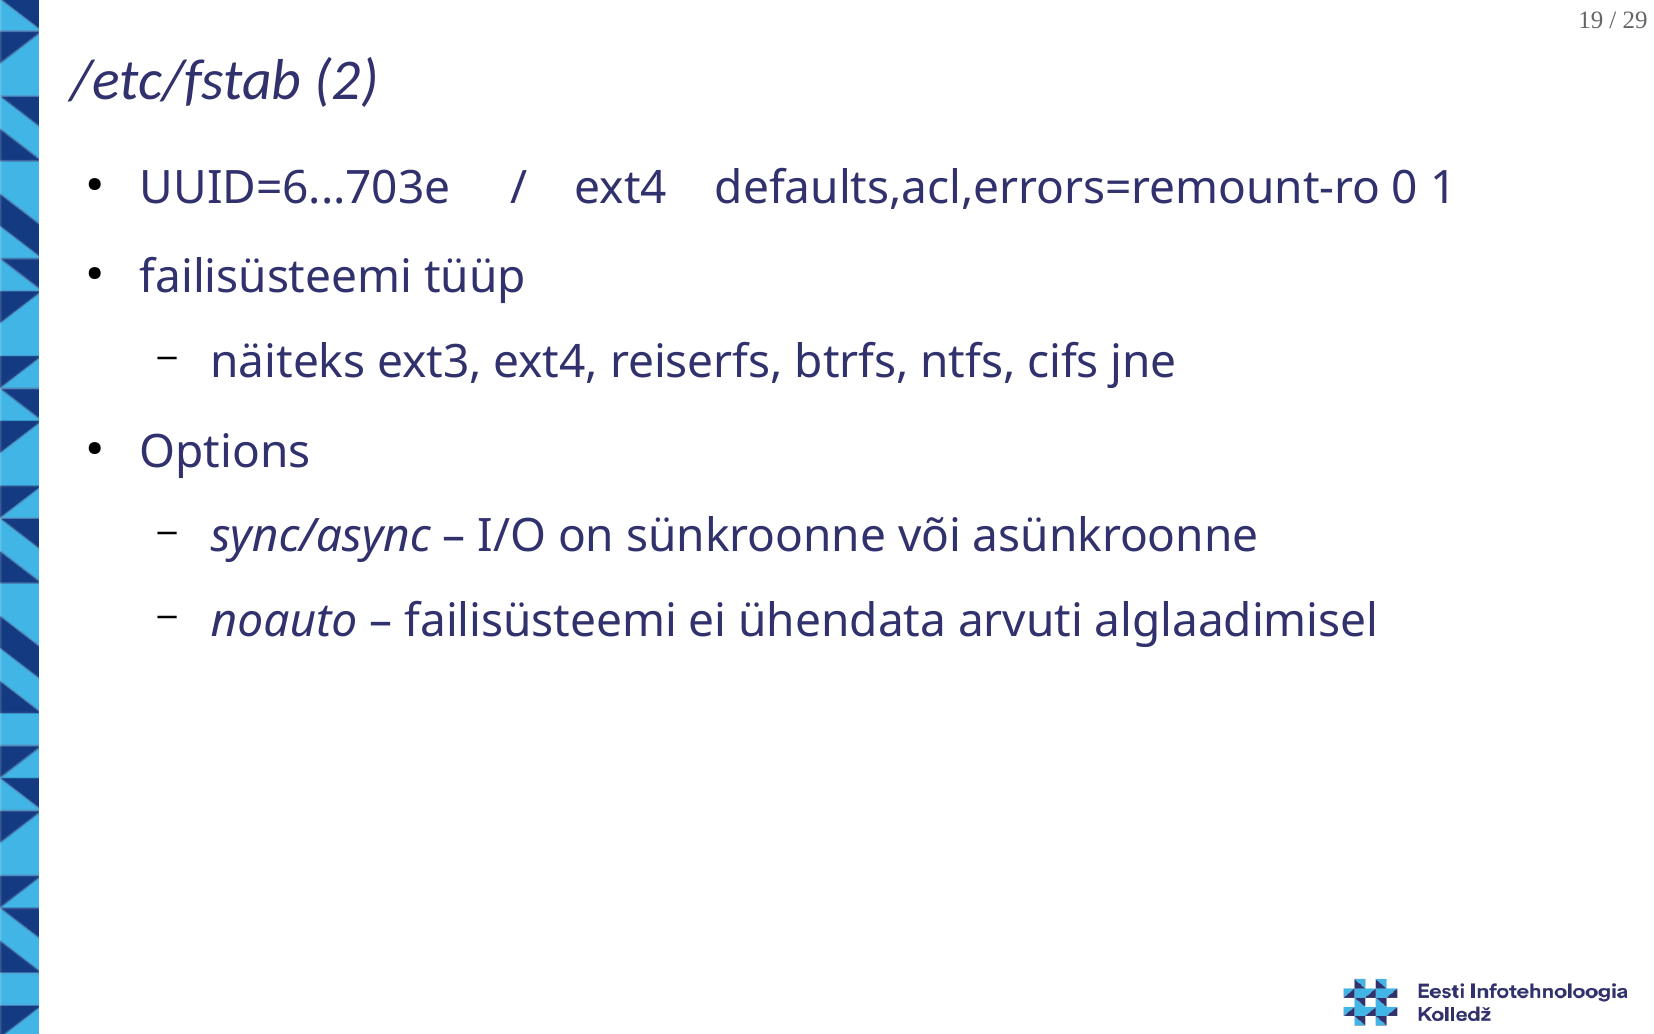

# /etc/fstab (2)
UUID=6...703e / ext4 defaults,acl,errors=remount-ro 0 1
failisüsteemi tüüp
näiteks ext3, ext4, reiserfs, btrfs, ntfs, cifs jne
Options
sync/async – I/O on sünkroonne või asünkroonne
noauto – failisüsteemi ei ühendata arvuti alglaadimisel